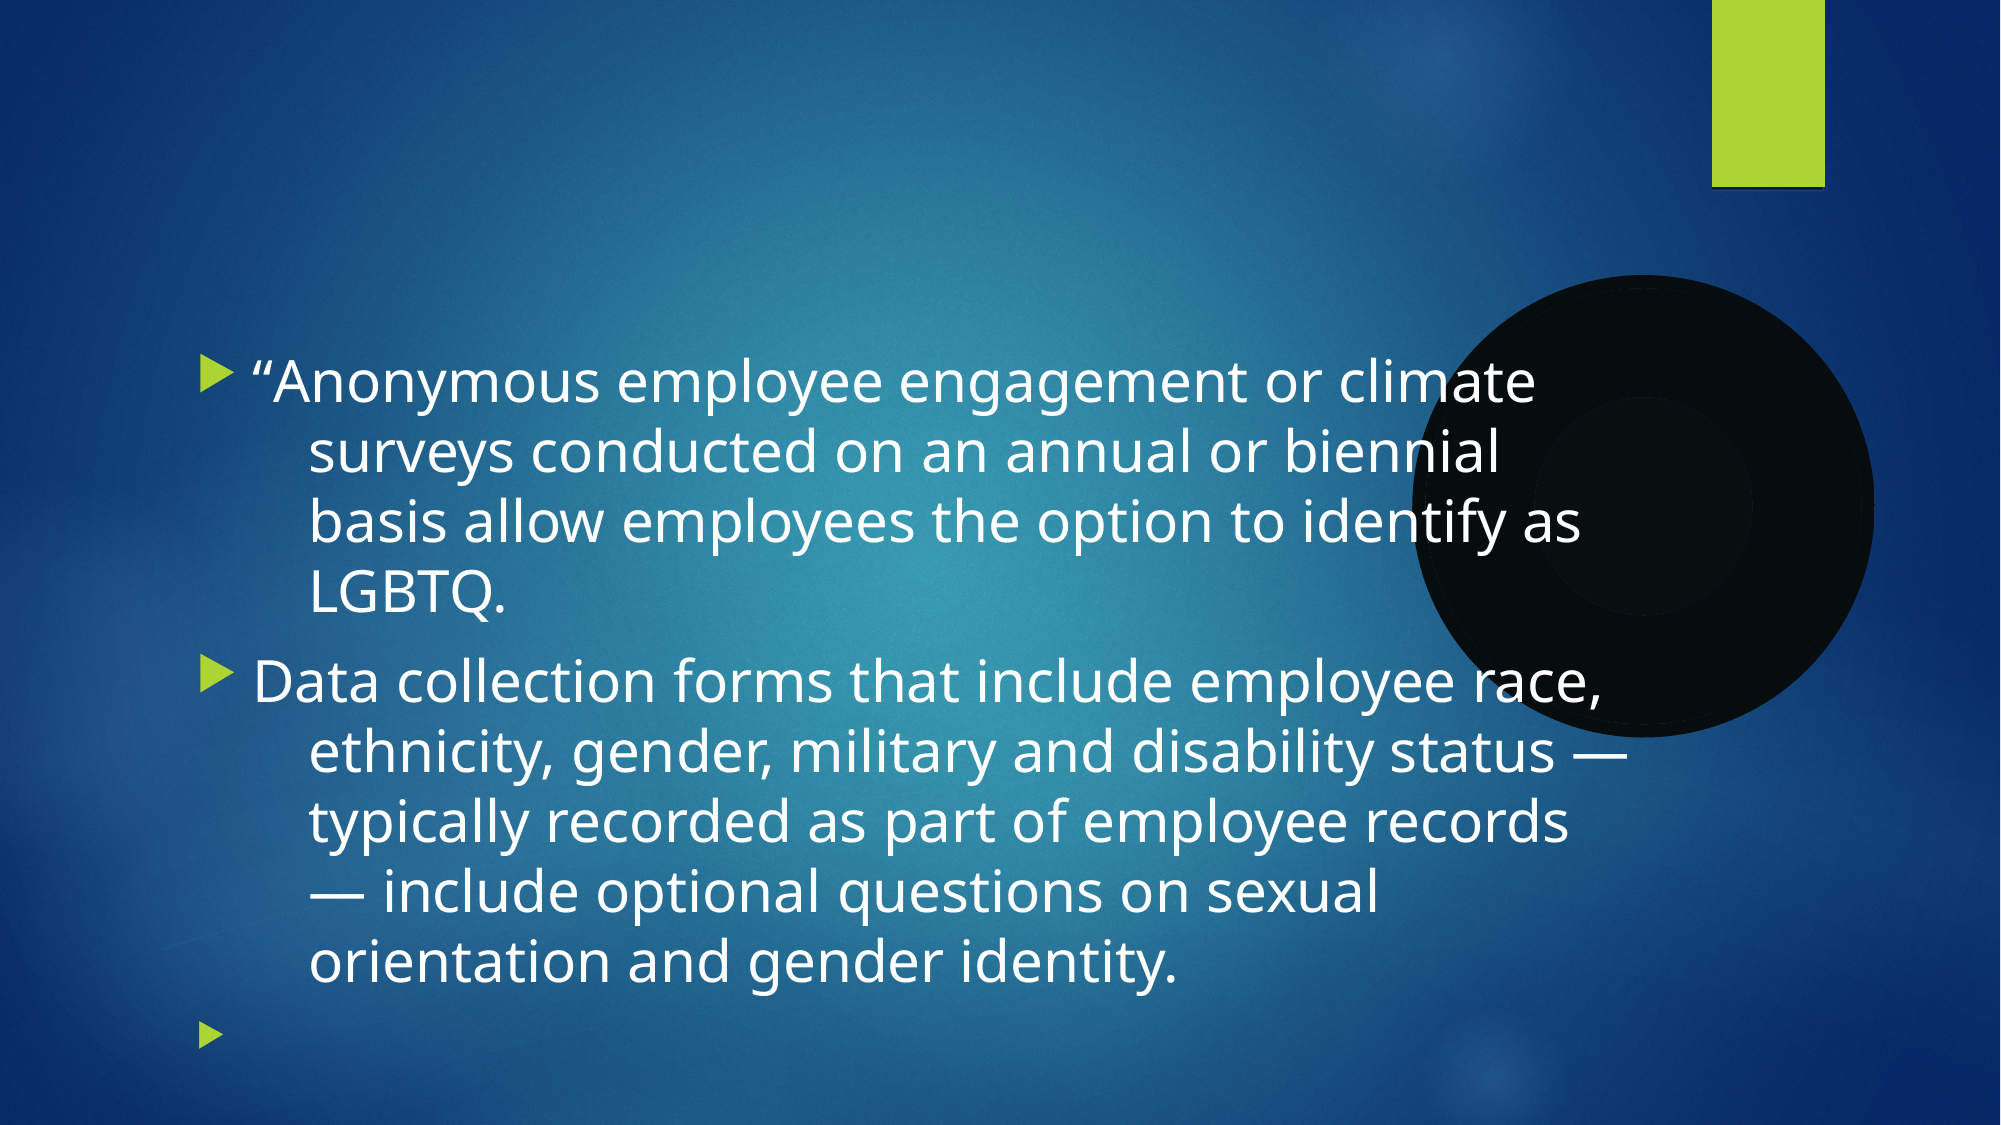

#
“Anonymous employee engagement or climate surveys conducted on an annual or biennial basis allow employees the option to identify as LGBTQ.
Data collection forms that include employee race, ethnicity, gender, military and disability status — typically recorded as part of employee records — include optional questions on sexual orientation and gender identity.